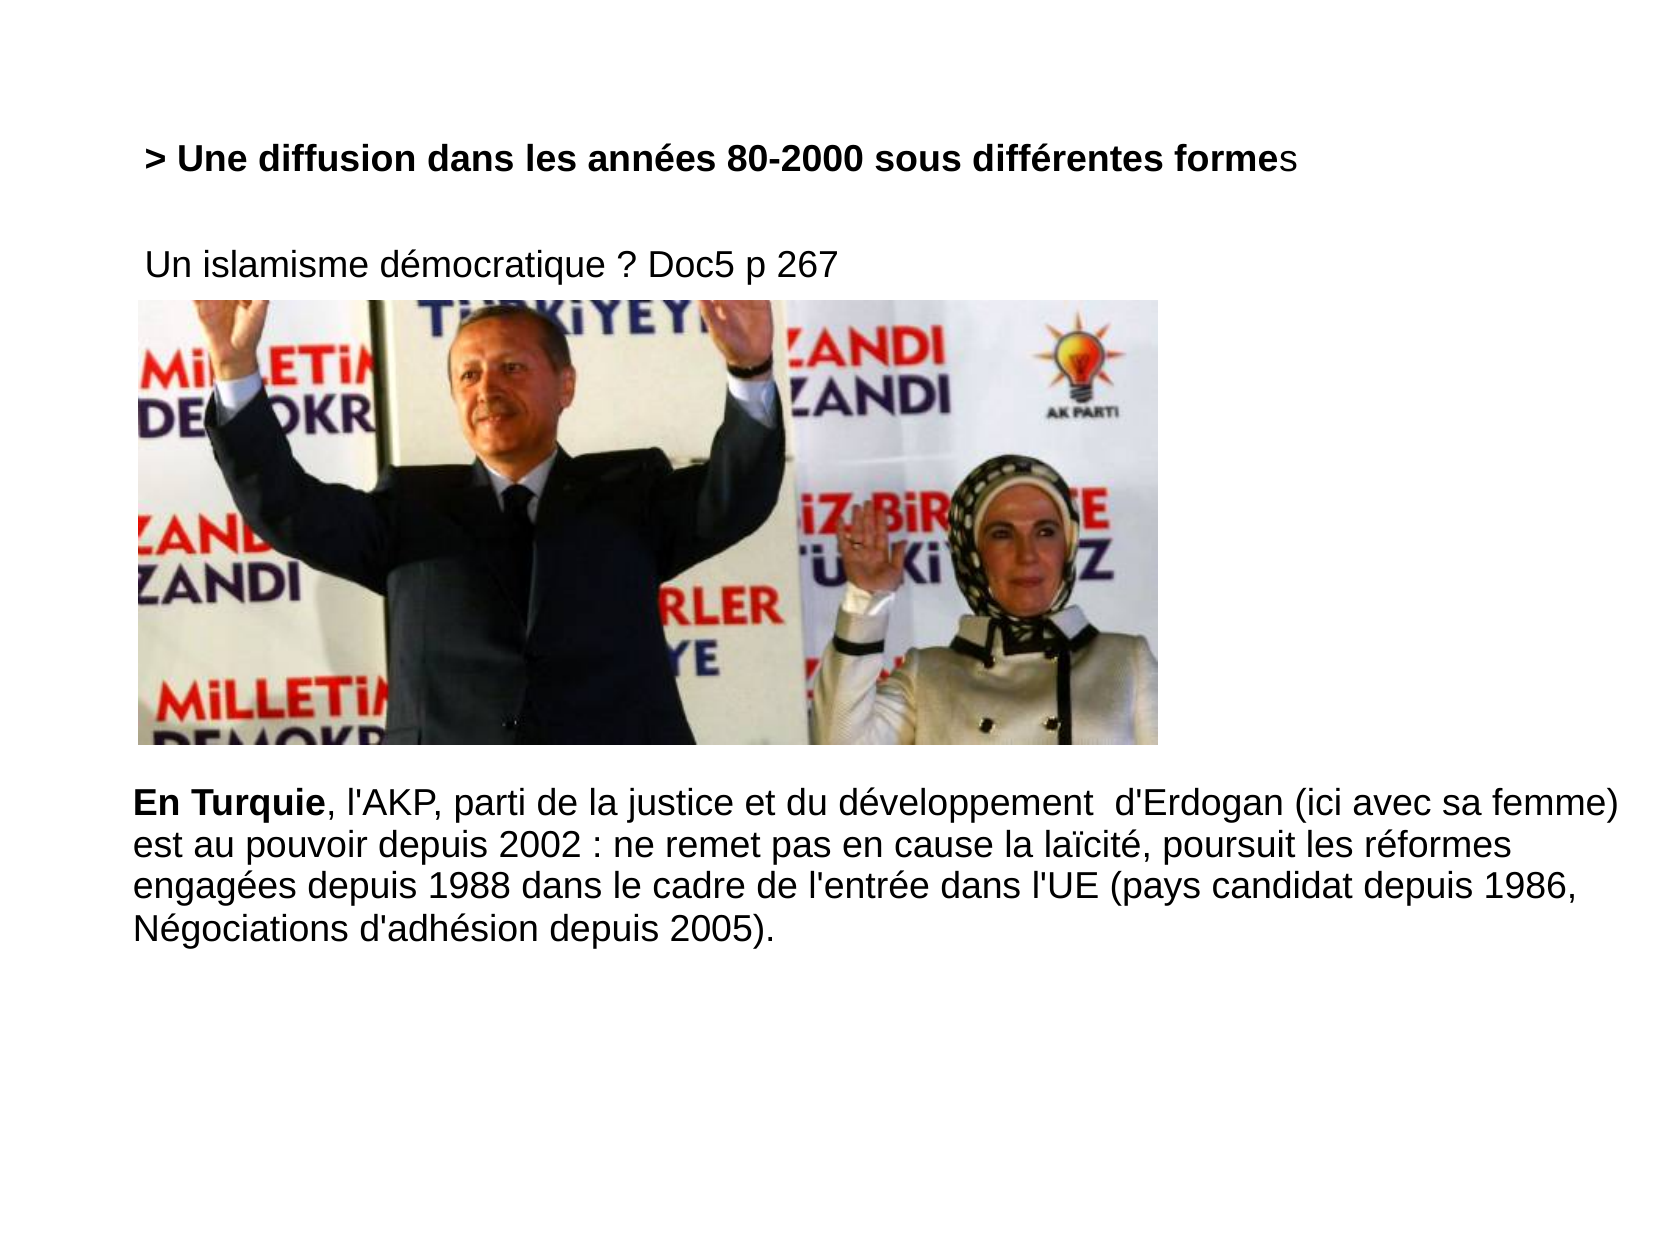

> Une diffusion dans les années 80-2000 sous différentes formes
Un islamisme démocratique ? Doc5 p 267
En Turquie, l'AKP, parti de la justice et du développement d'Erdogan (ici avec sa femme)
est au pouvoir depuis 2002 : ne remet pas en cause la laïcité, poursuit les réformes
engagées depuis 1988 dans le cadre de l'entrée dans l'UE (pays candidat depuis 1986,
Négociations d'adhésion depuis 2005).